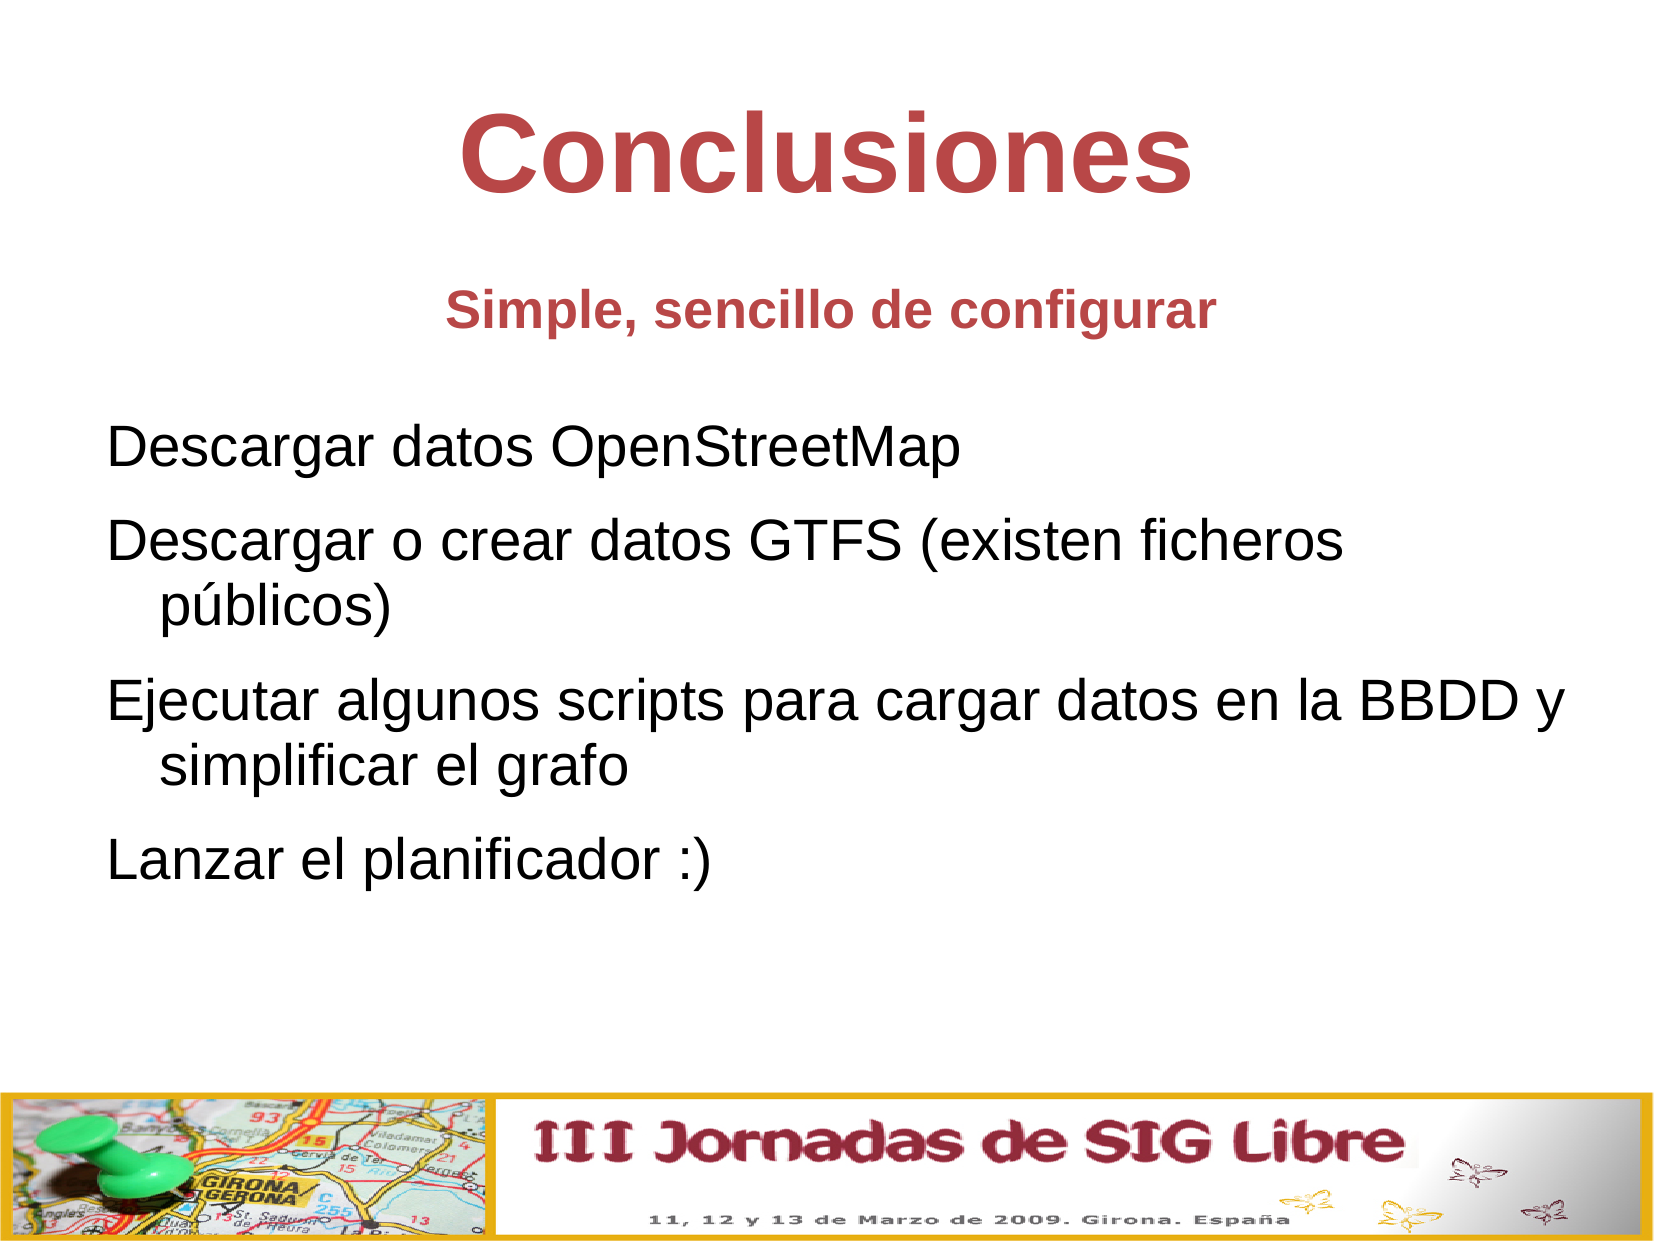

# Conclusiones
Simple, sencillo de configurar
Descargar datos OpenStreetMap
Descargar o crear datos GTFS (existen ficheros públicos)
Ejecutar algunos scripts para cargar datos en la BBDD y simplificar el grafo
Lanzar el planificador :)